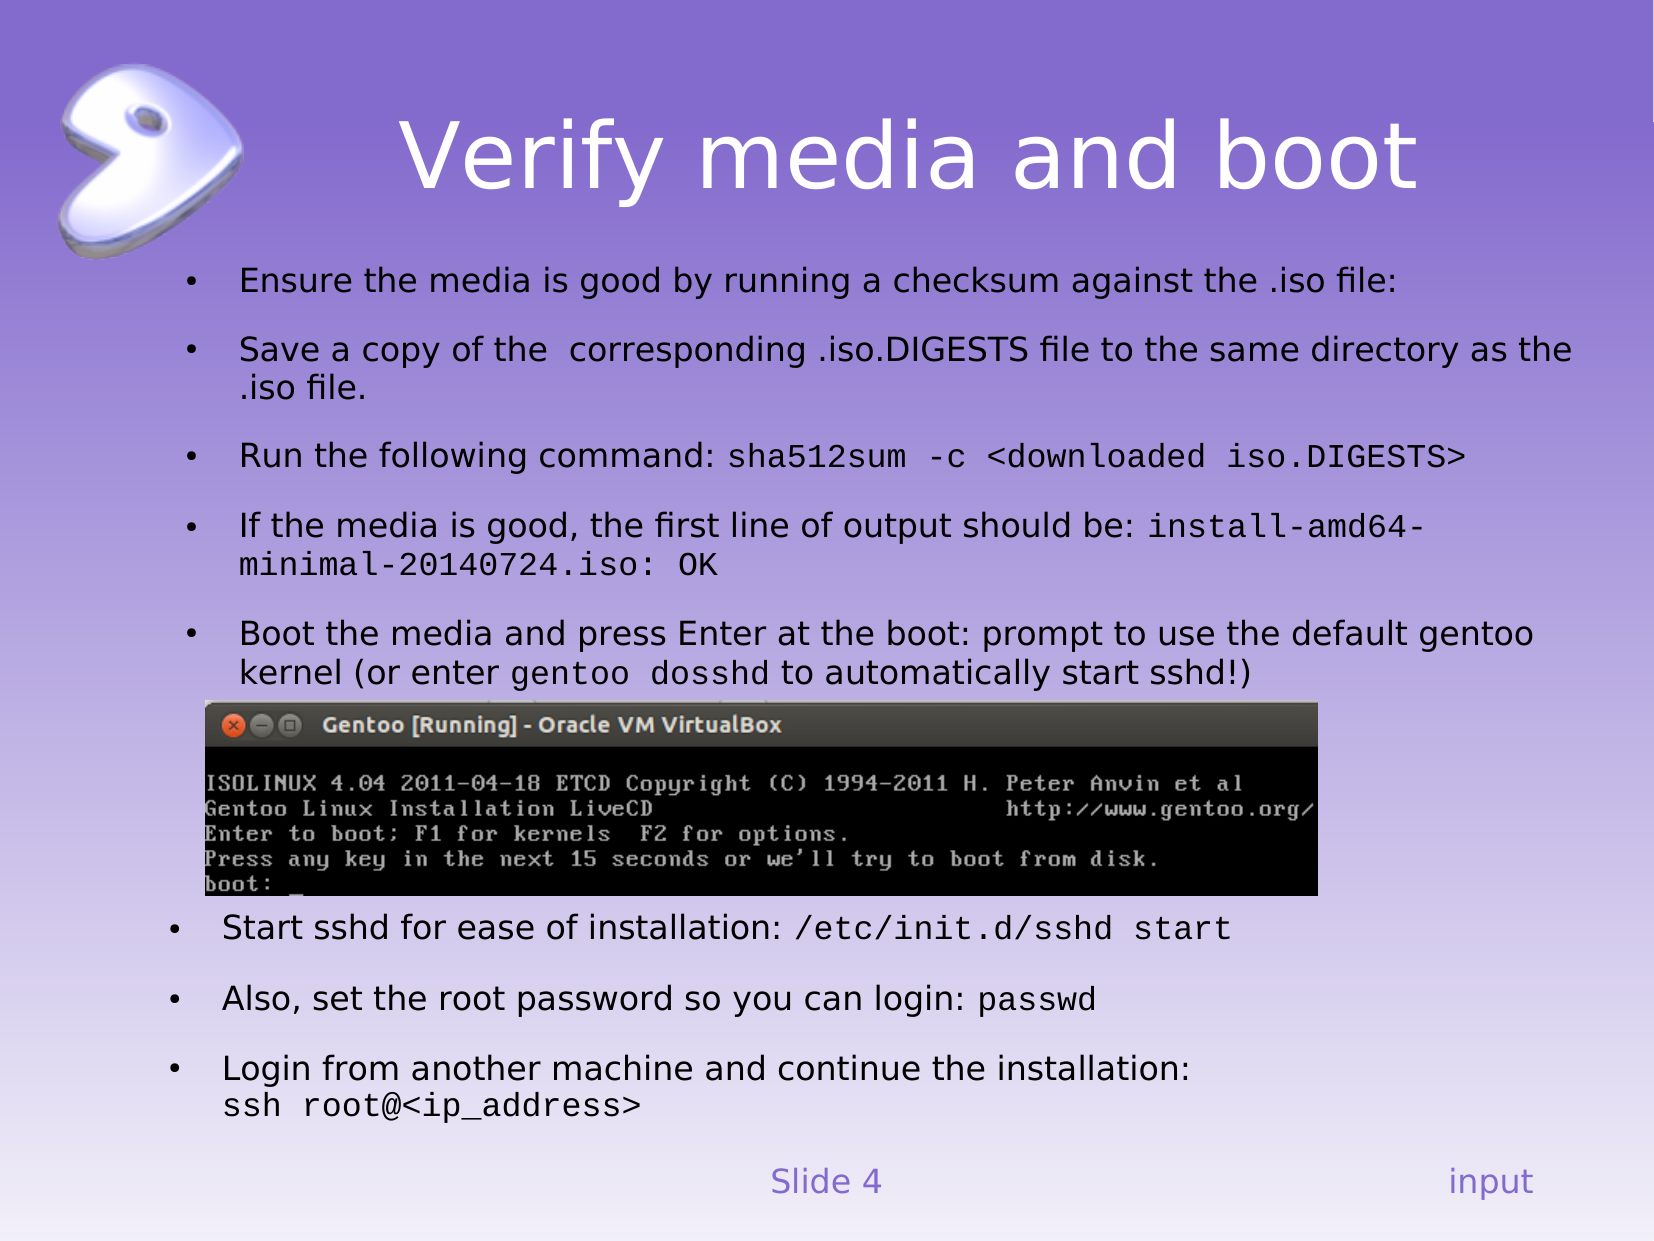

# Verify media and boot
Ensure the media is good by running a checksum against the .iso file:
Save a copy of the corresponding .iso.DIGESTS file to the same directory as the .iso file.
Run the following command: sha512sum -c <downloaded iso.DIGESTS>
If the media is good, the first line of output should be: install-amd64-minimal-20140724.iso: OK
Boot the media and press Enter at the boot: prompt to use the default gentoo kernel (or enter gentoo dosshd to automatically start sshd!)
Start sshd for ease of installation: /etc/init.d/sshd start
Also, set the root password so you can login: passwd
Login from another machine and continue the installation:
ssh root@<ip_address>